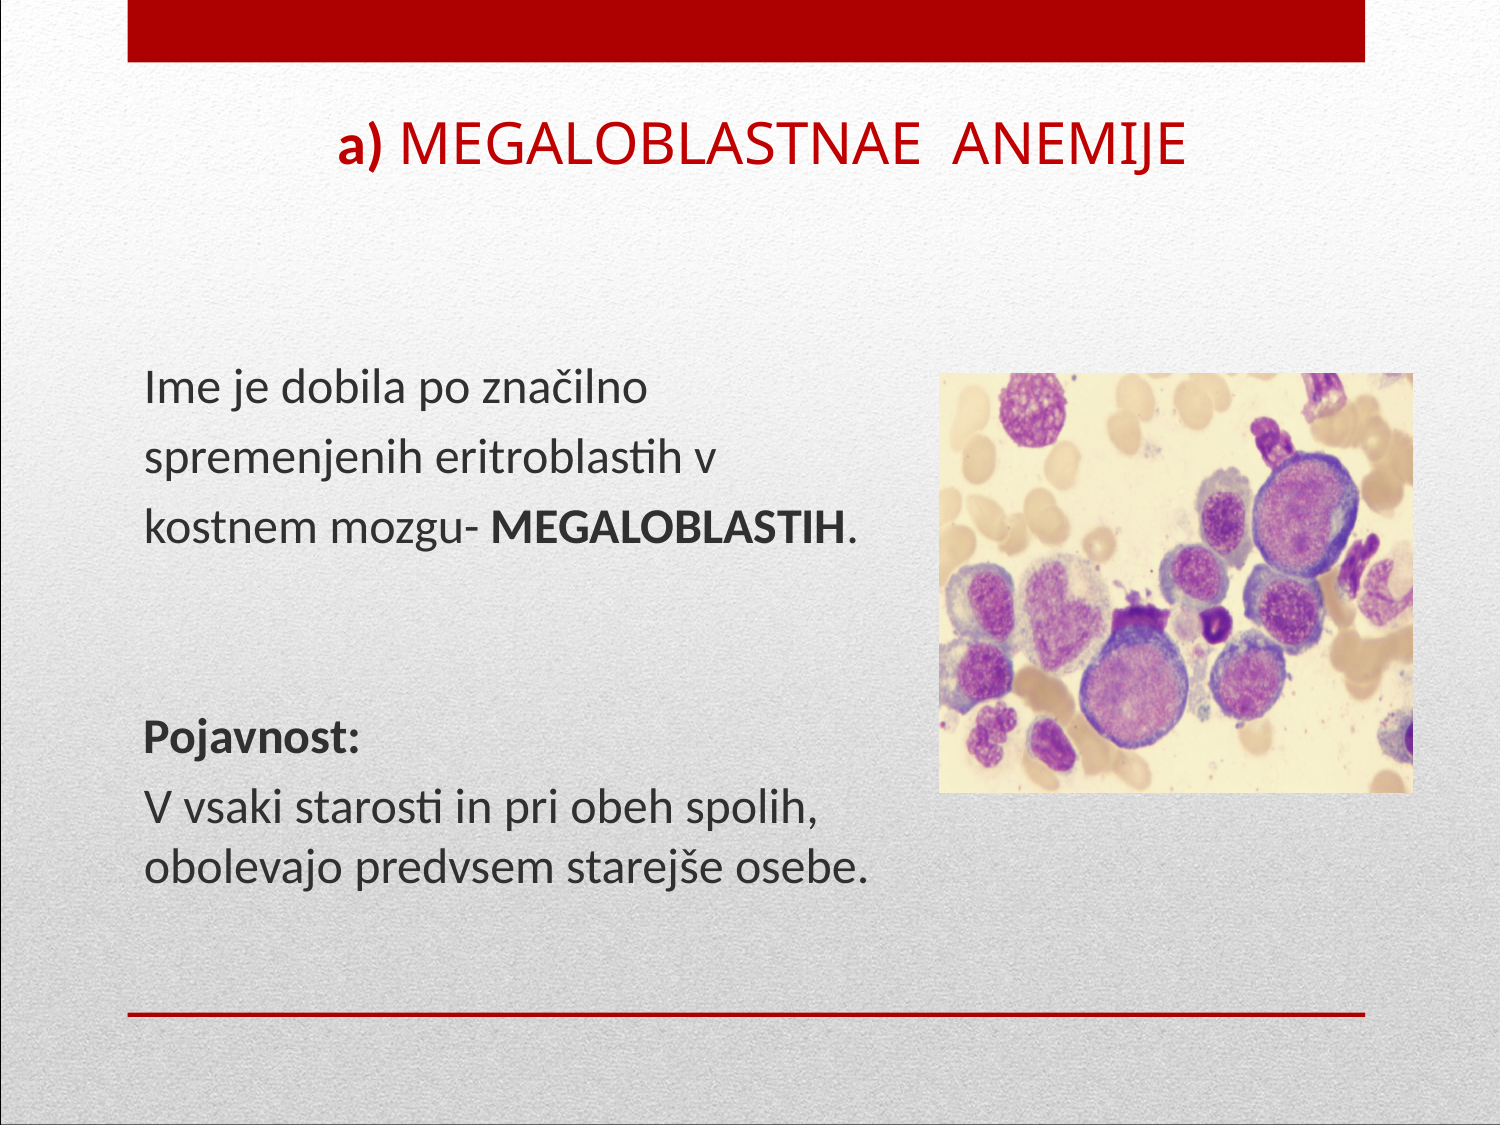

# a) MEGALOBLASTNAE ANEMIJE
Ime je dobila po značilno
spremenjenih eritroblastih v
kostnem mozgu- MEGALOBLASTIH.
Pojavnost:
V vsaki starosti in pri obeh spolih, obolevajo predvsem starejše osebe.